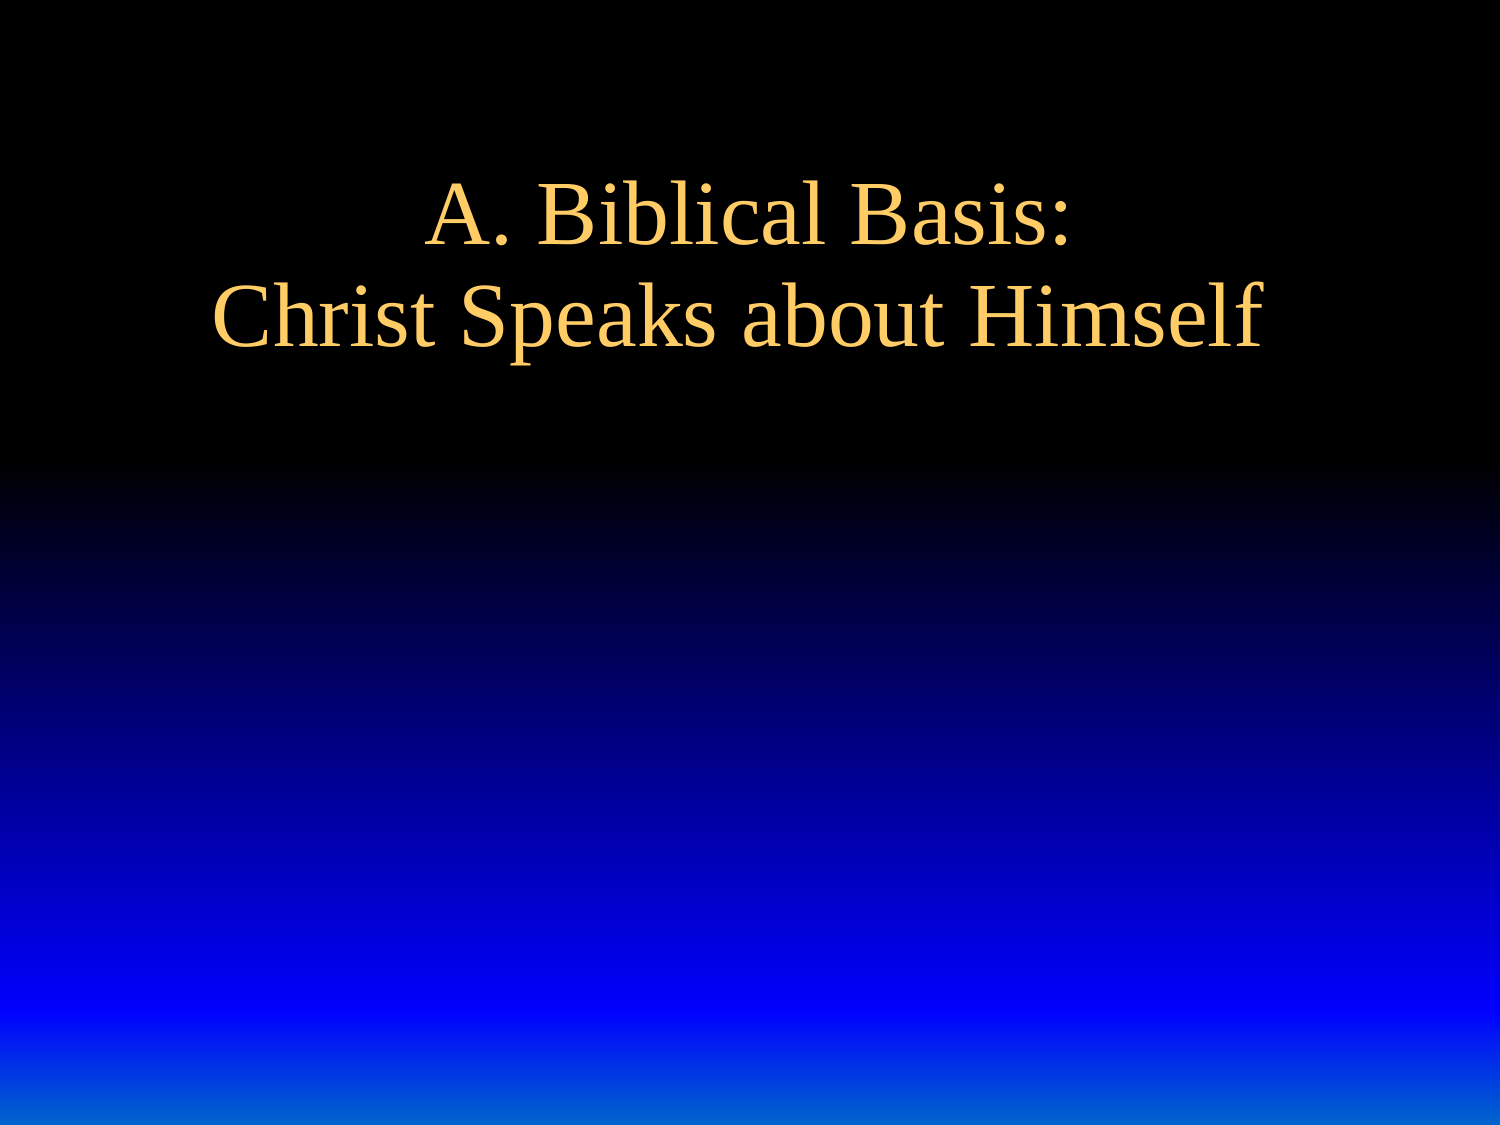

# A. Biblical Basis: Christ Speaks about Himself